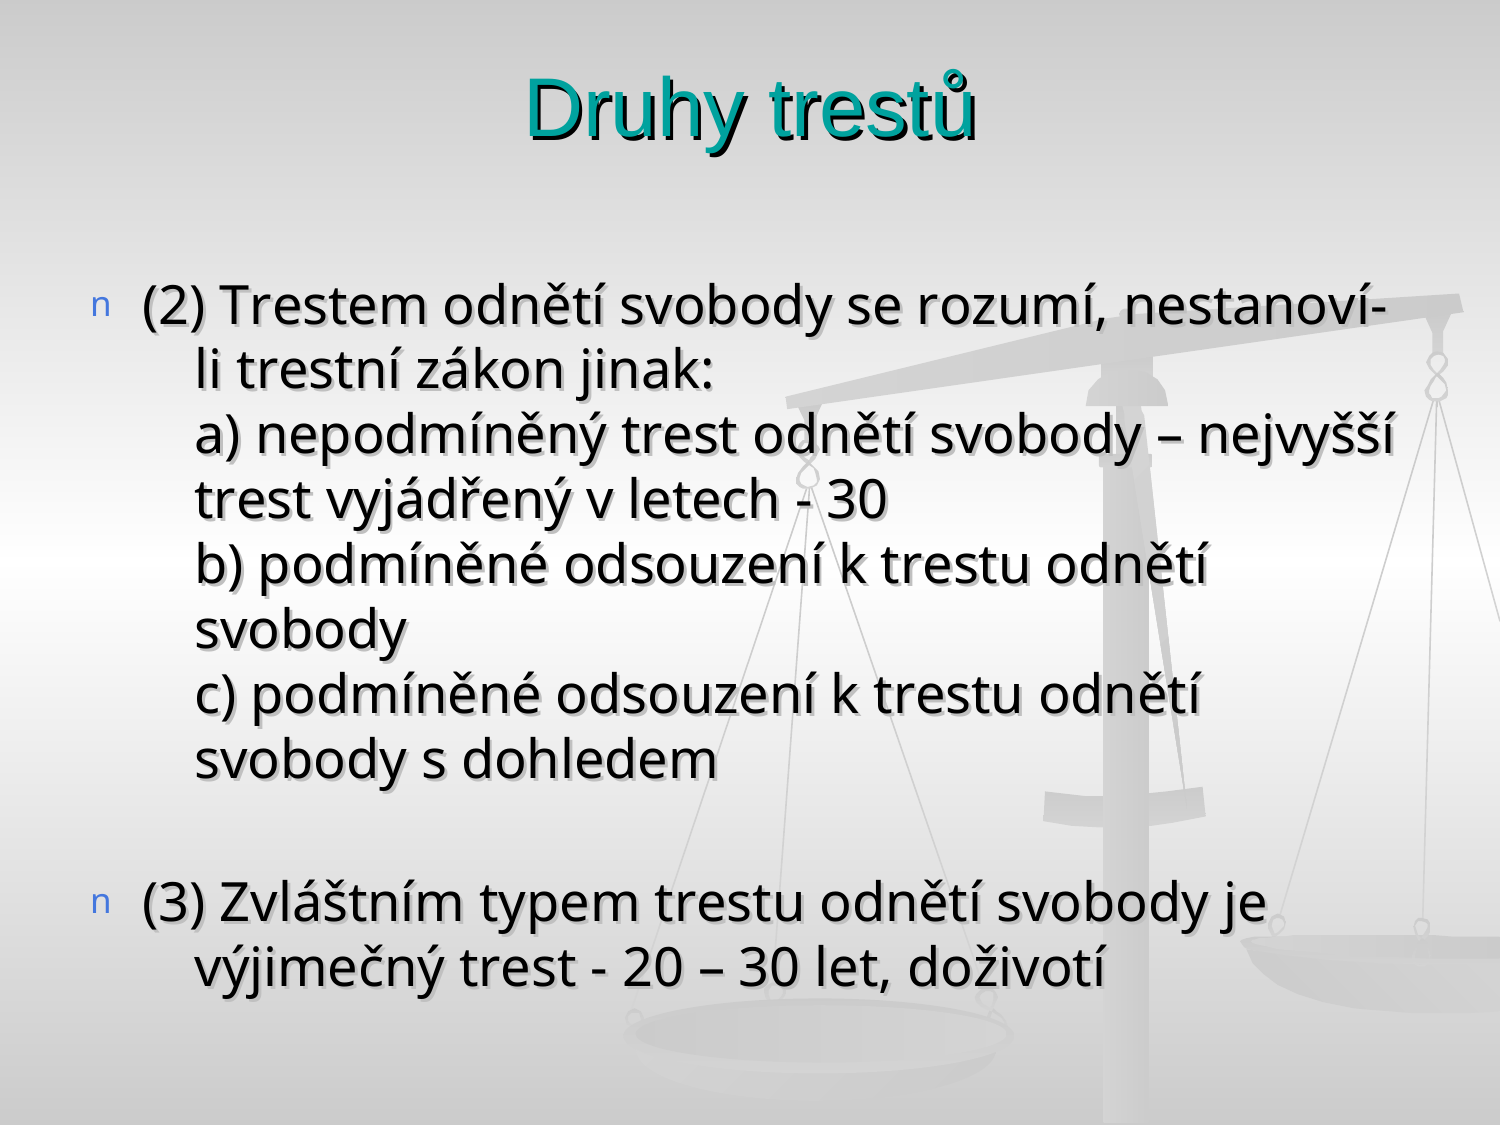

# Druhy trestů
(2) Trestem odnětí svobody se rozumí, nestanoví-li trestní zákon jinak:
a) nepodmíněný trest odnětí svobody – nejvyšší trest vyjádřený v letech - 30
b) podmíněné odsouzení k trestu odnětí svobody
c) podmíněné odsouzení k trestu odnětí svobody s dohledem
(3) Zvláštním typem trestu odnětí svobody je výjimečný trest - 20 – 30 let, doživotí